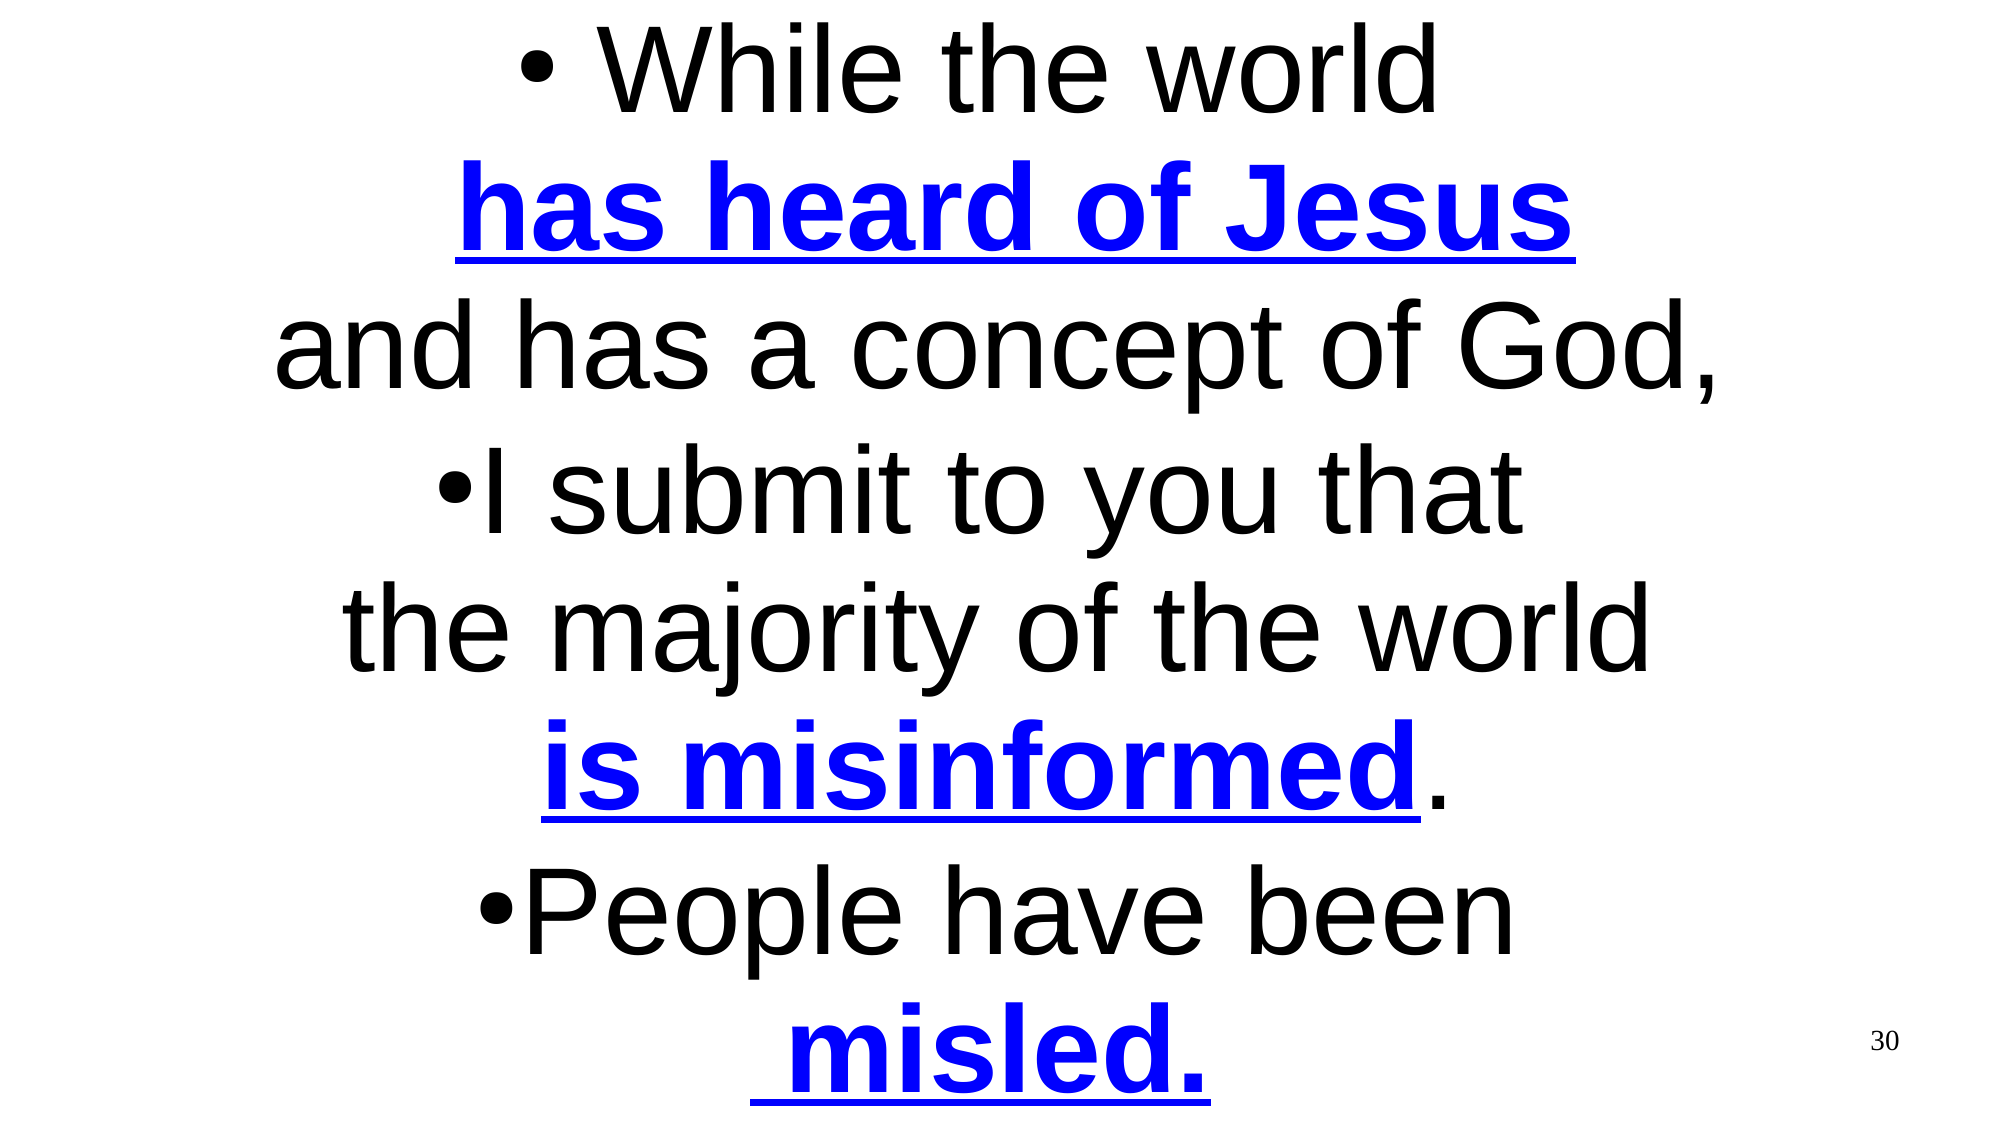

# While the world has heard of Jesus and has a concept of God,
I submit to you that
the majority of the world
is misinformed.
People have been
 misled.
30